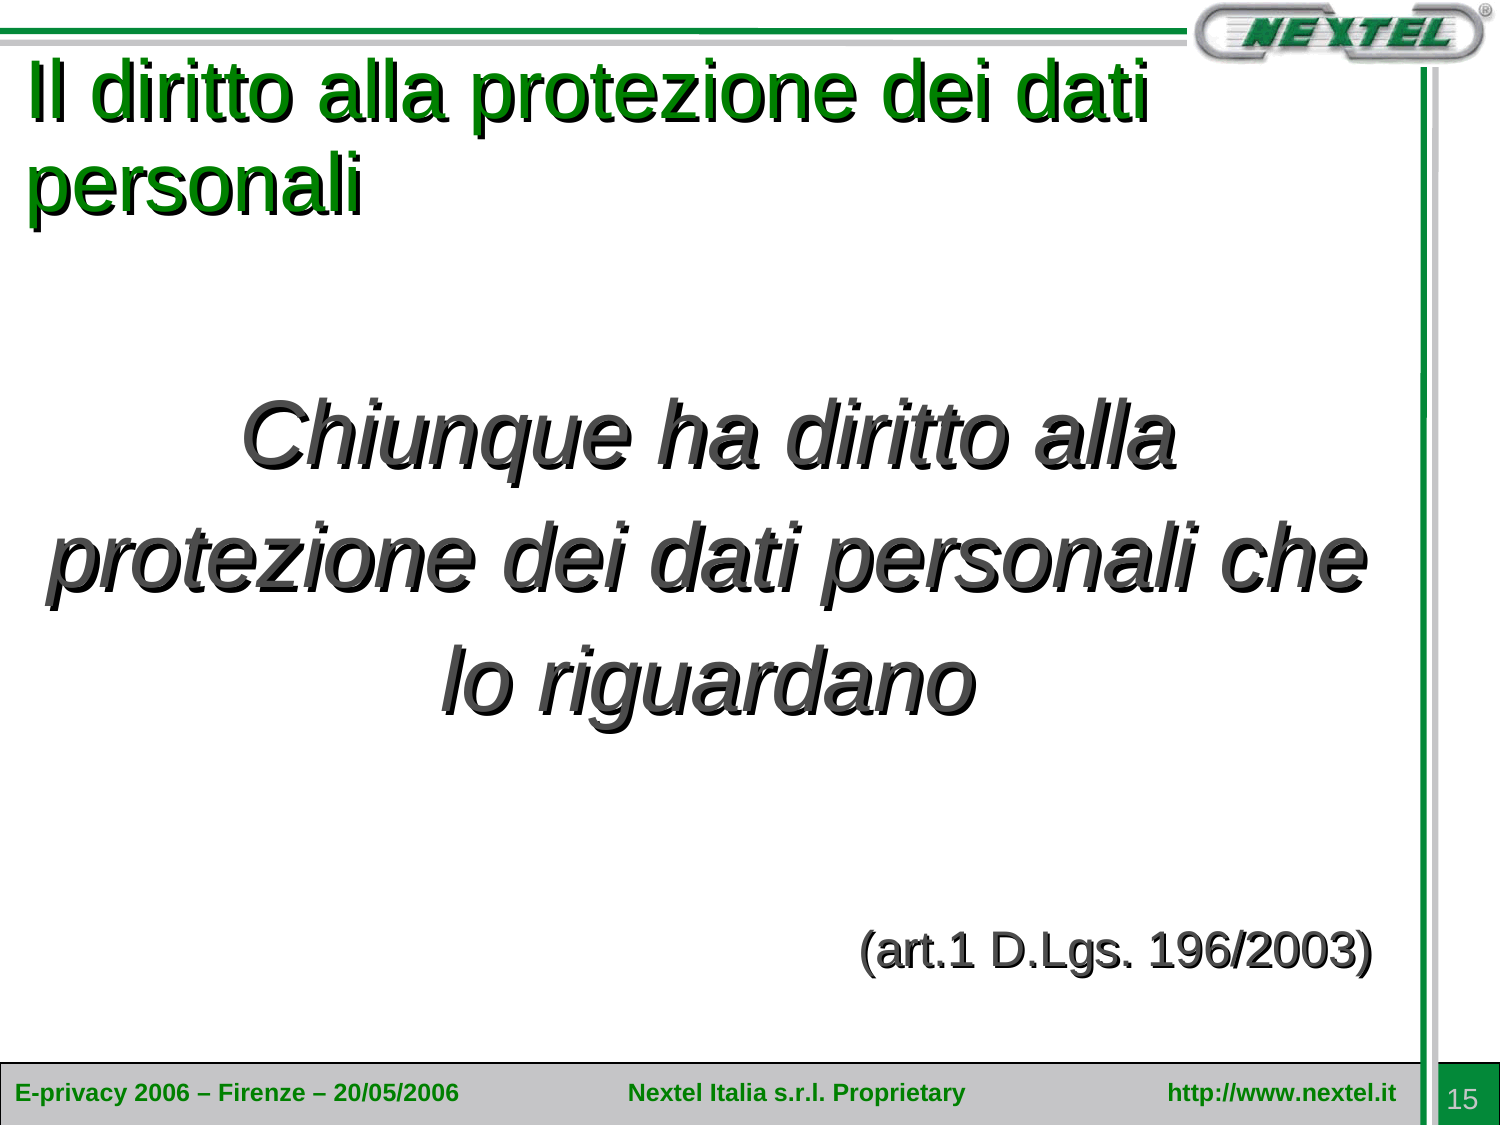

Il diritto alla protezione dei dati personali
# Chiunque ha diritto alla protezione dei dati personali che lo riguardano
(art.1 D.Lgs. 196/2003)
15